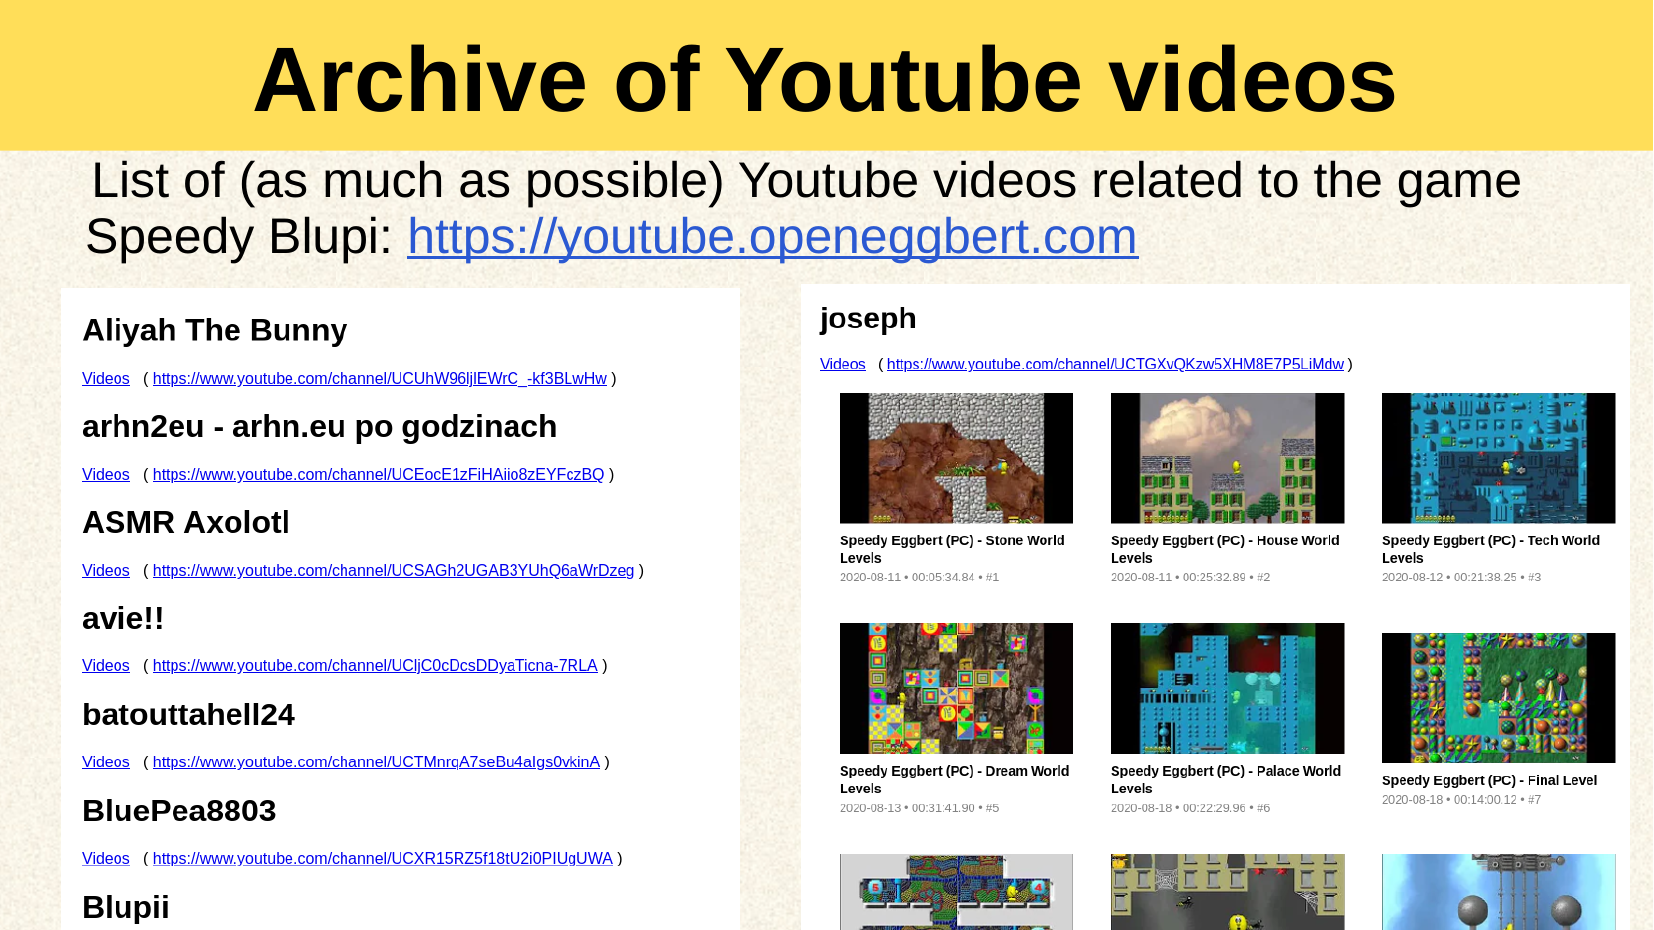

# Archive of Youtube videos
List of (as much as possible) Youtube videos related to the game Speedy Blupi: https://youtube.openeggbert.com
16